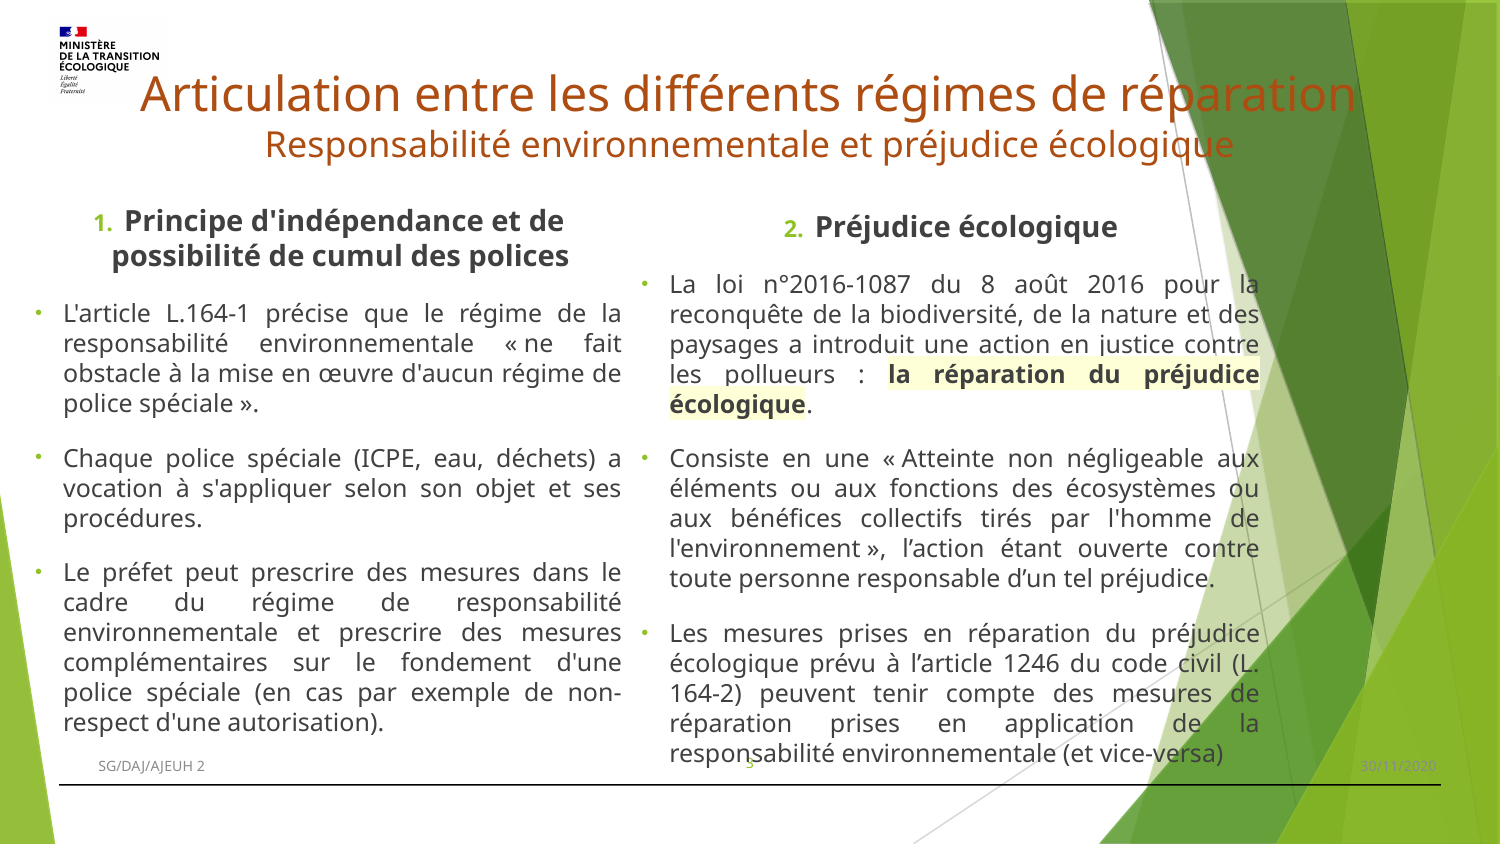

# Articulation entre les différents régimes de réparation Responsabilité environnementale et préjudice écologique
 Principe d'indépendance et de possibilité de cumul des polices
L'article L.164-1 précise que le régime de la responsabilité environnementale « ne fait obstacle à la mise en œuvre d'aucun régime de police spéciale ».
Chaque police spéciale (ICPE, eau, déchets) a vocation à s'appliquer selon son objet et ses procédures.
Le préfet peut prescrire des mesures dans le cadre du régime de responsabilité environnementale et prescrire des mesures complémentaires sur le fondement d'une police spéciale (en cas par exemple de non-respect d'une autorisation).
 Préjudice écologique
La loi n°2016-1087 du 8 août 2016 pour la reconquête de la biodiversité, de la nature et des paysages a introduit une action en justice contre les pollueurs : la réparation du préjudice écologique.
Consiste en une « Atteinte non négligeable aux éléments ou aux fonctions des écosystèmes ou aux bénéfices collectifs tirés par l'homme de l'environnement », l’action étant ouverte contre toute personne responsable d’un tel préjudice.
Les mesures prises en réparation du préjudice écologique prévu à l’article 1246 du code civil (L. 164-2) peuvent tenir compte des mesures de réparation prises en application de la responsabilité environnementale (et vice-versa)
SG/DAJ/AJEUH 2
30/11/2020